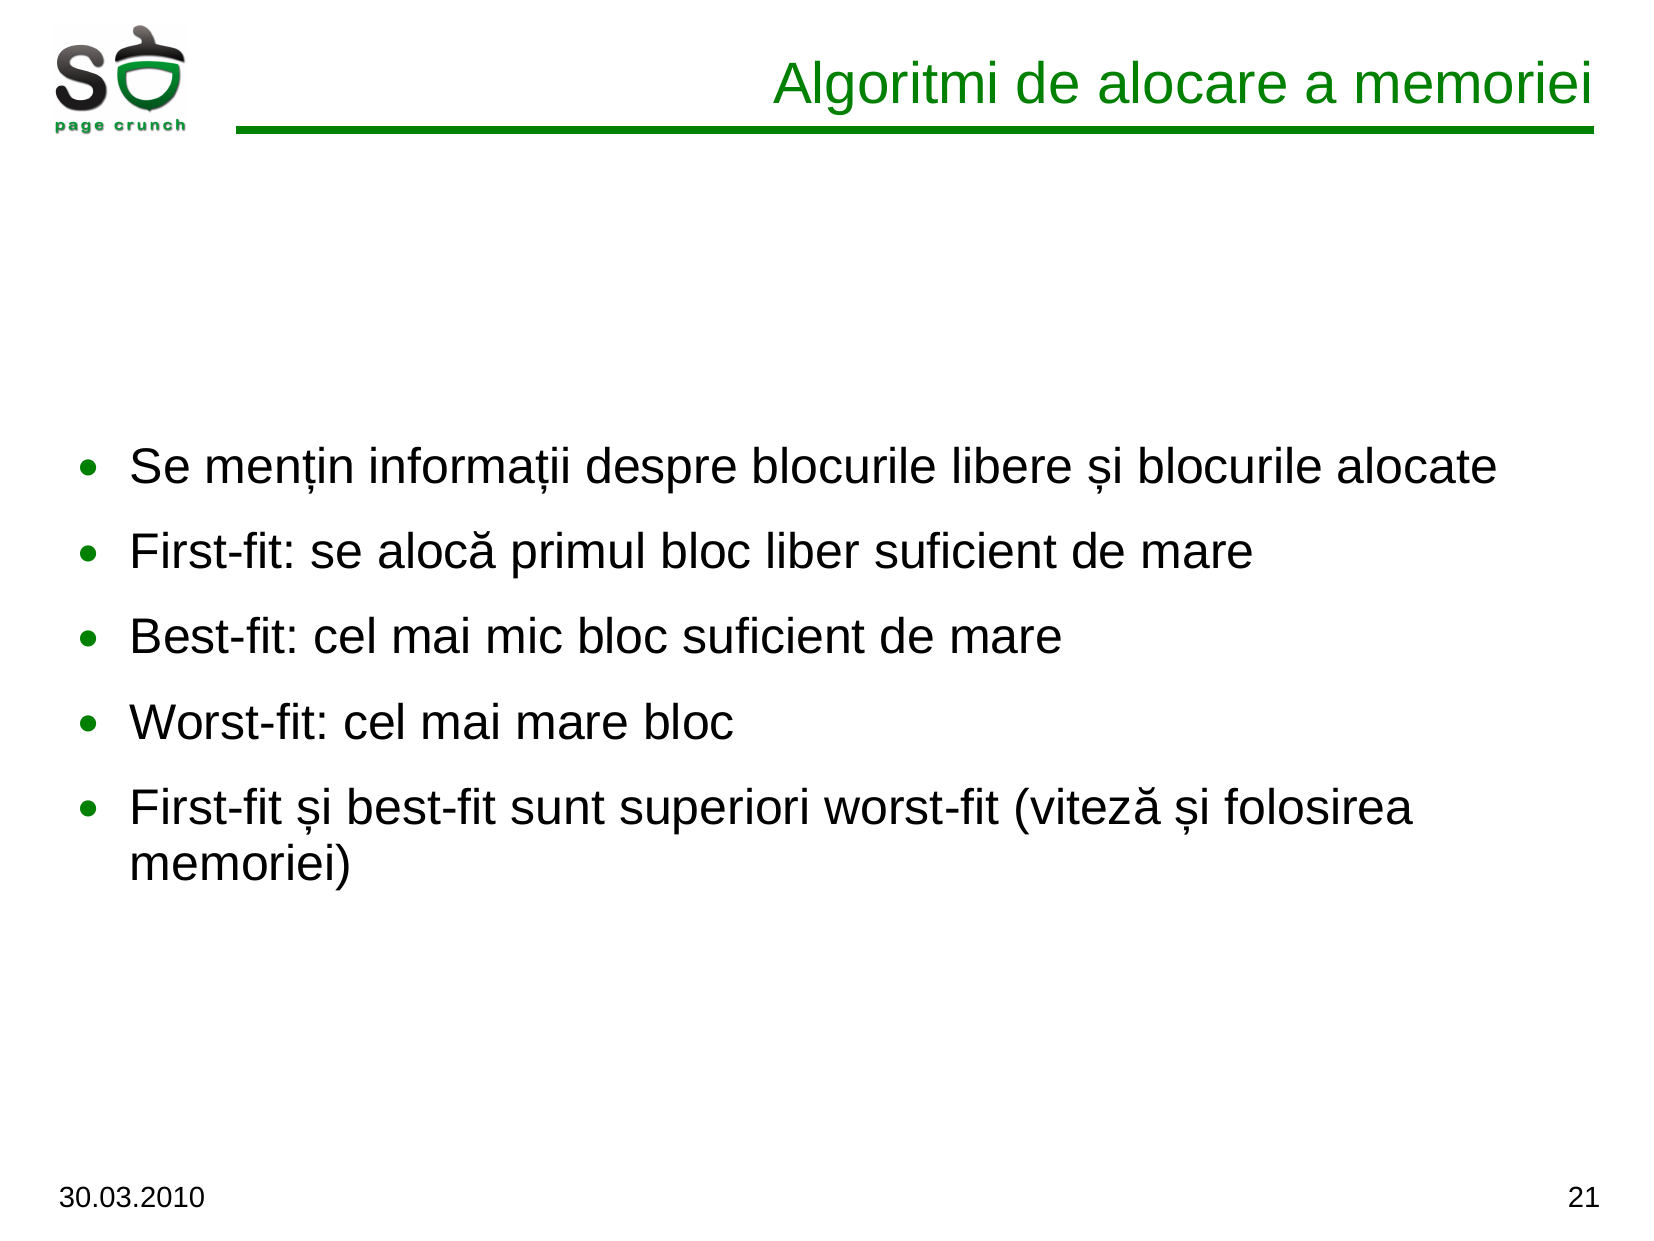

# Algoritmi de alocare a memoriei
Se mențin informații despre blocurile libere și blocurile alocate
First-fit: se alocă primul bloc liber suficient de mare
Best-fit: cel mai mic bloc suficient de mare
Worst-fit: cel mai mare bloc
First-fit și best-fit sunt superiori worst-fit (viteză și folosirea memoriei)
30.03.2010
21